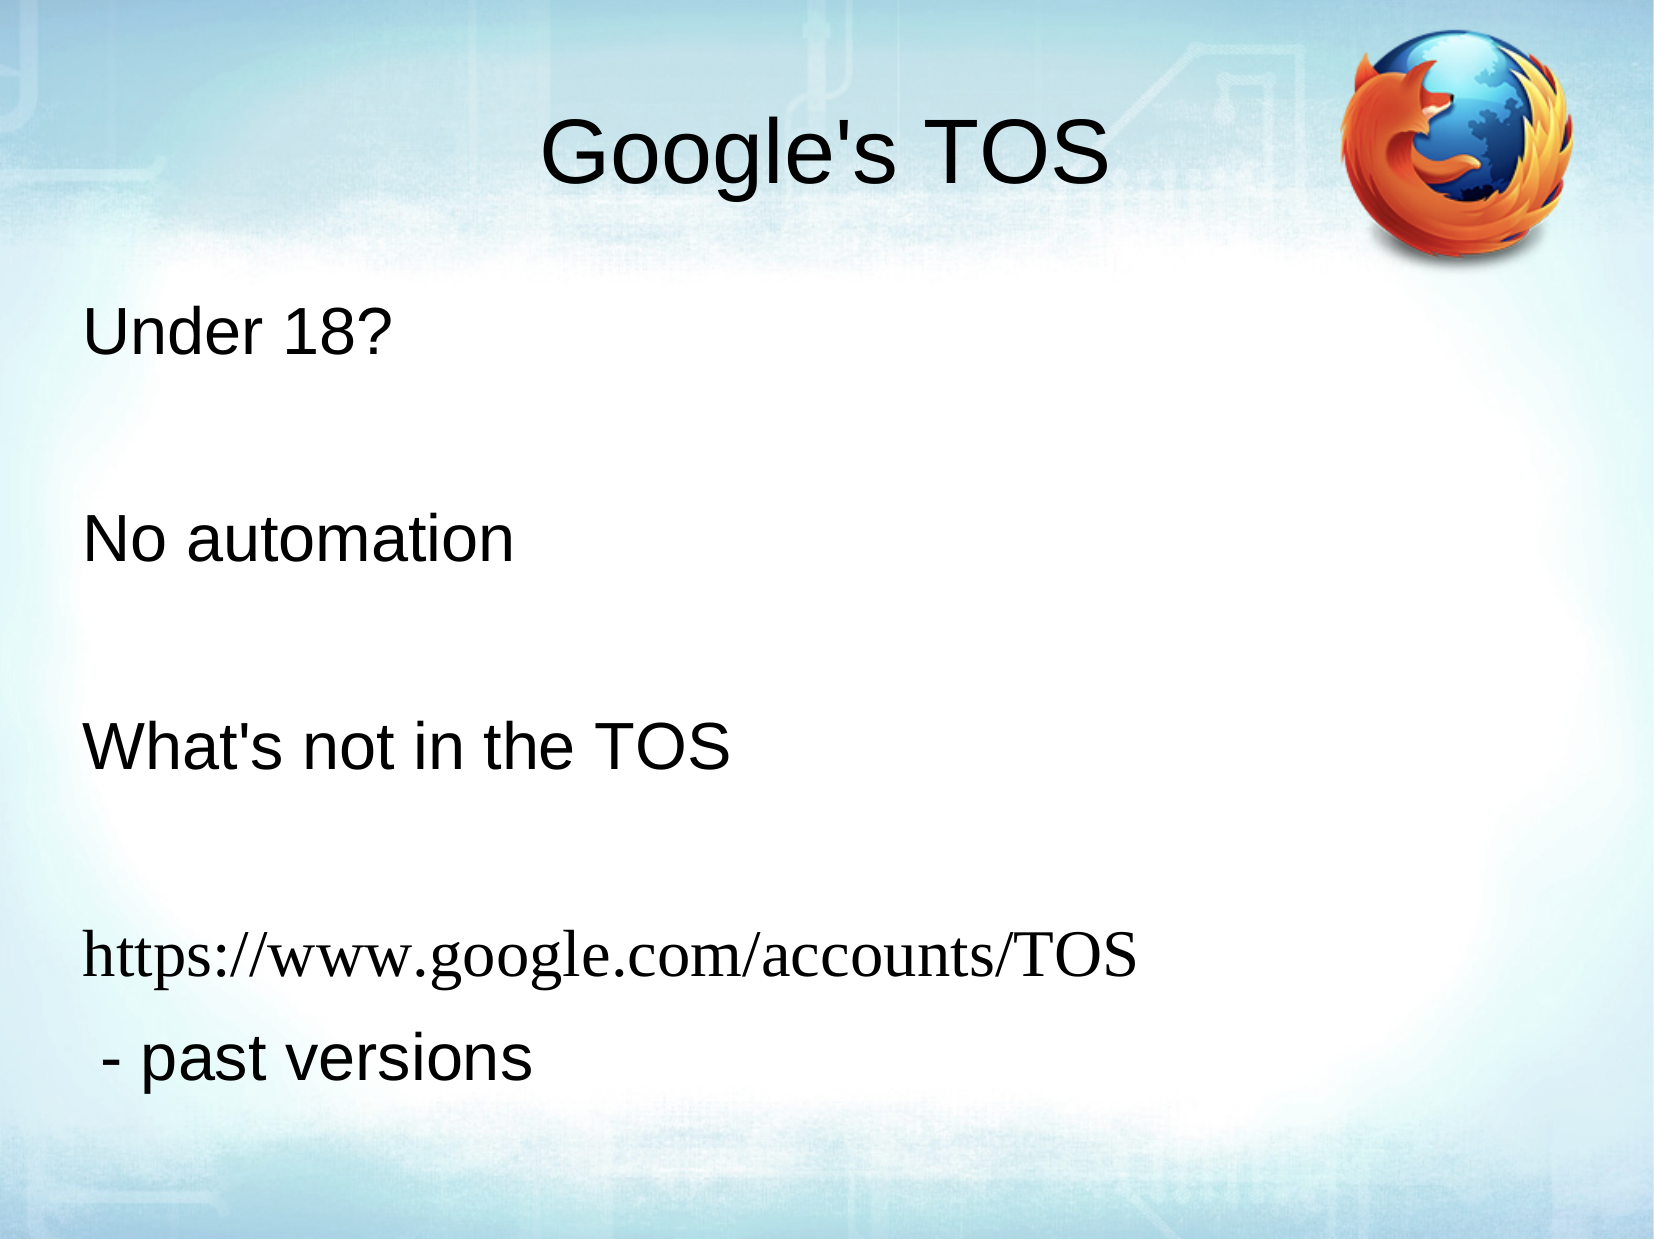

# Google's TOS
Under 18?
No automation
What's not in the TOS
https://www.google.com/accounts/TOS
- past versions